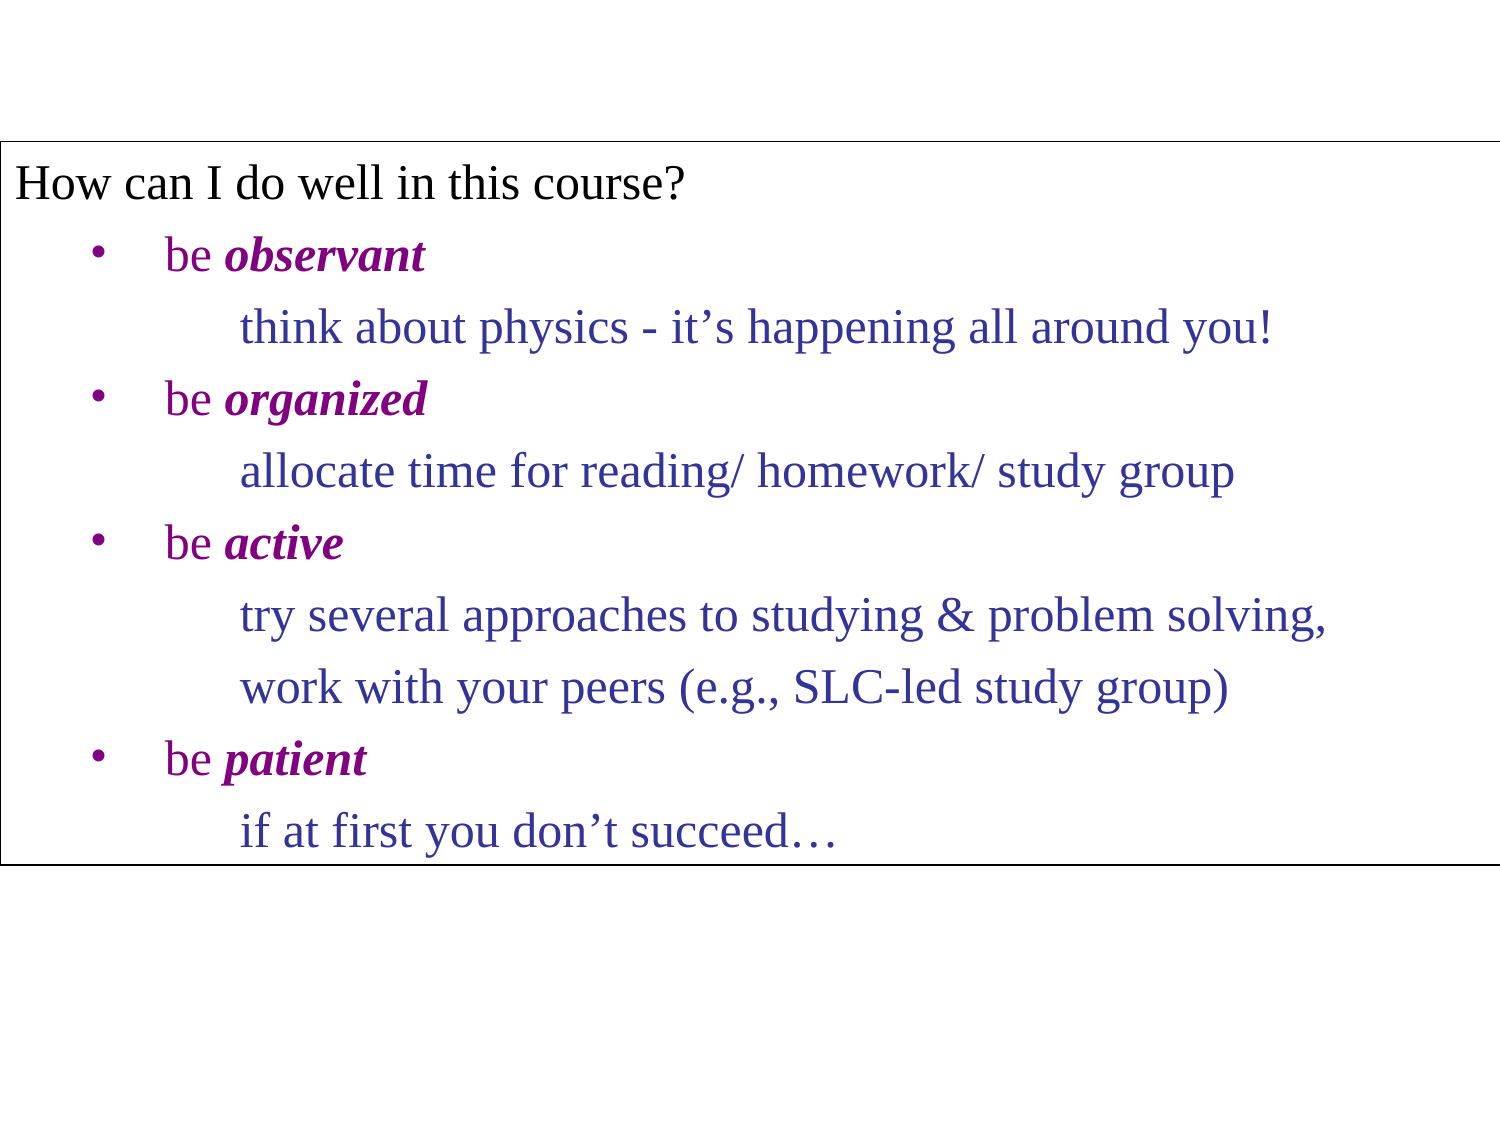

How can I do well in this course?
be observant
think about physics - it’s happening all around you!
be organized
allocate time for reading/ homework/ study group
be active
try several approaches to studying & problem solving,
work with your peers (e.g., SLC-led study group)
be patient
if at first you don’t succeed…